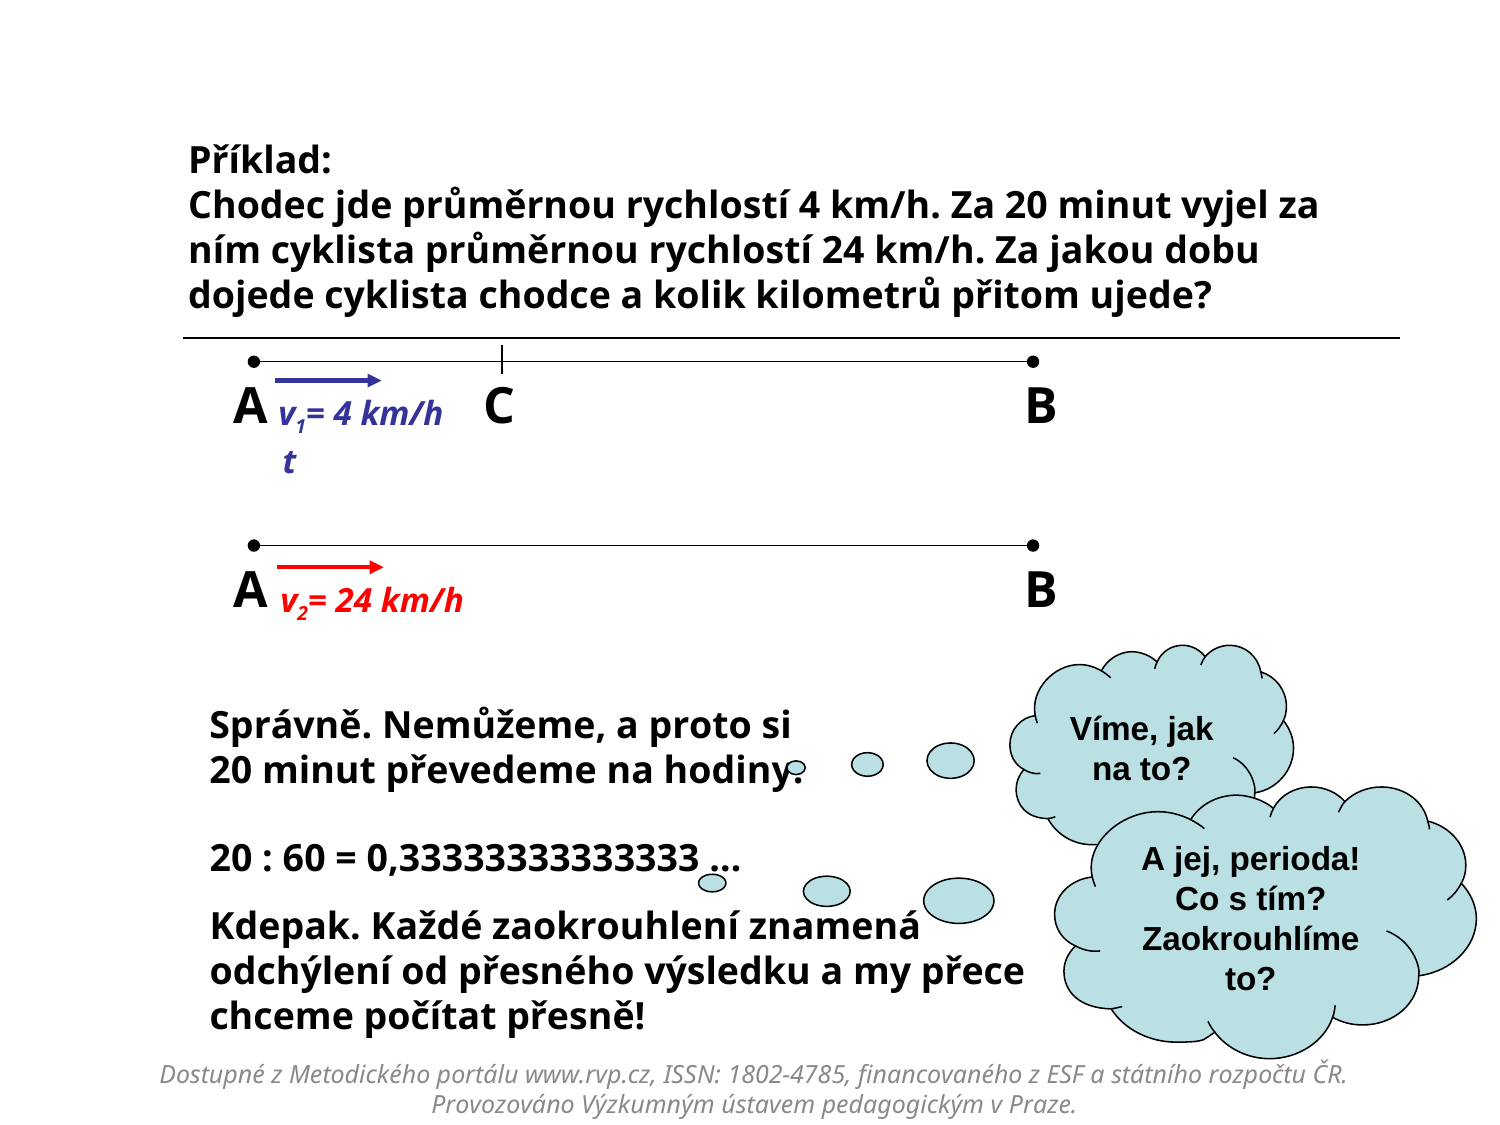

Příklad:
Chodec jde průměrnou rychlostí 4 km/h. Za 20 minut vyjel za ním cyklista průměrnou rychlostí 24 km/h. Za jakou dobu dojede cyklista chodce a kolik kilometrů přitom ujede?
A
B
C
v1= 4 km/h
t
A
B
v2= 24 km/h
Víme, jak na to?
Správně. Nemůžeme, a proto si 20 minut převedeme na hodiny.
A jej, perioda! Co s tím? Zaokrouhlíme to?
20 : 60 = 0,33333333333333 …
Kdepak. Každé zaokrouhlení znamená odchýlení od přesného výsledku a my přece chceme počítat přesně!